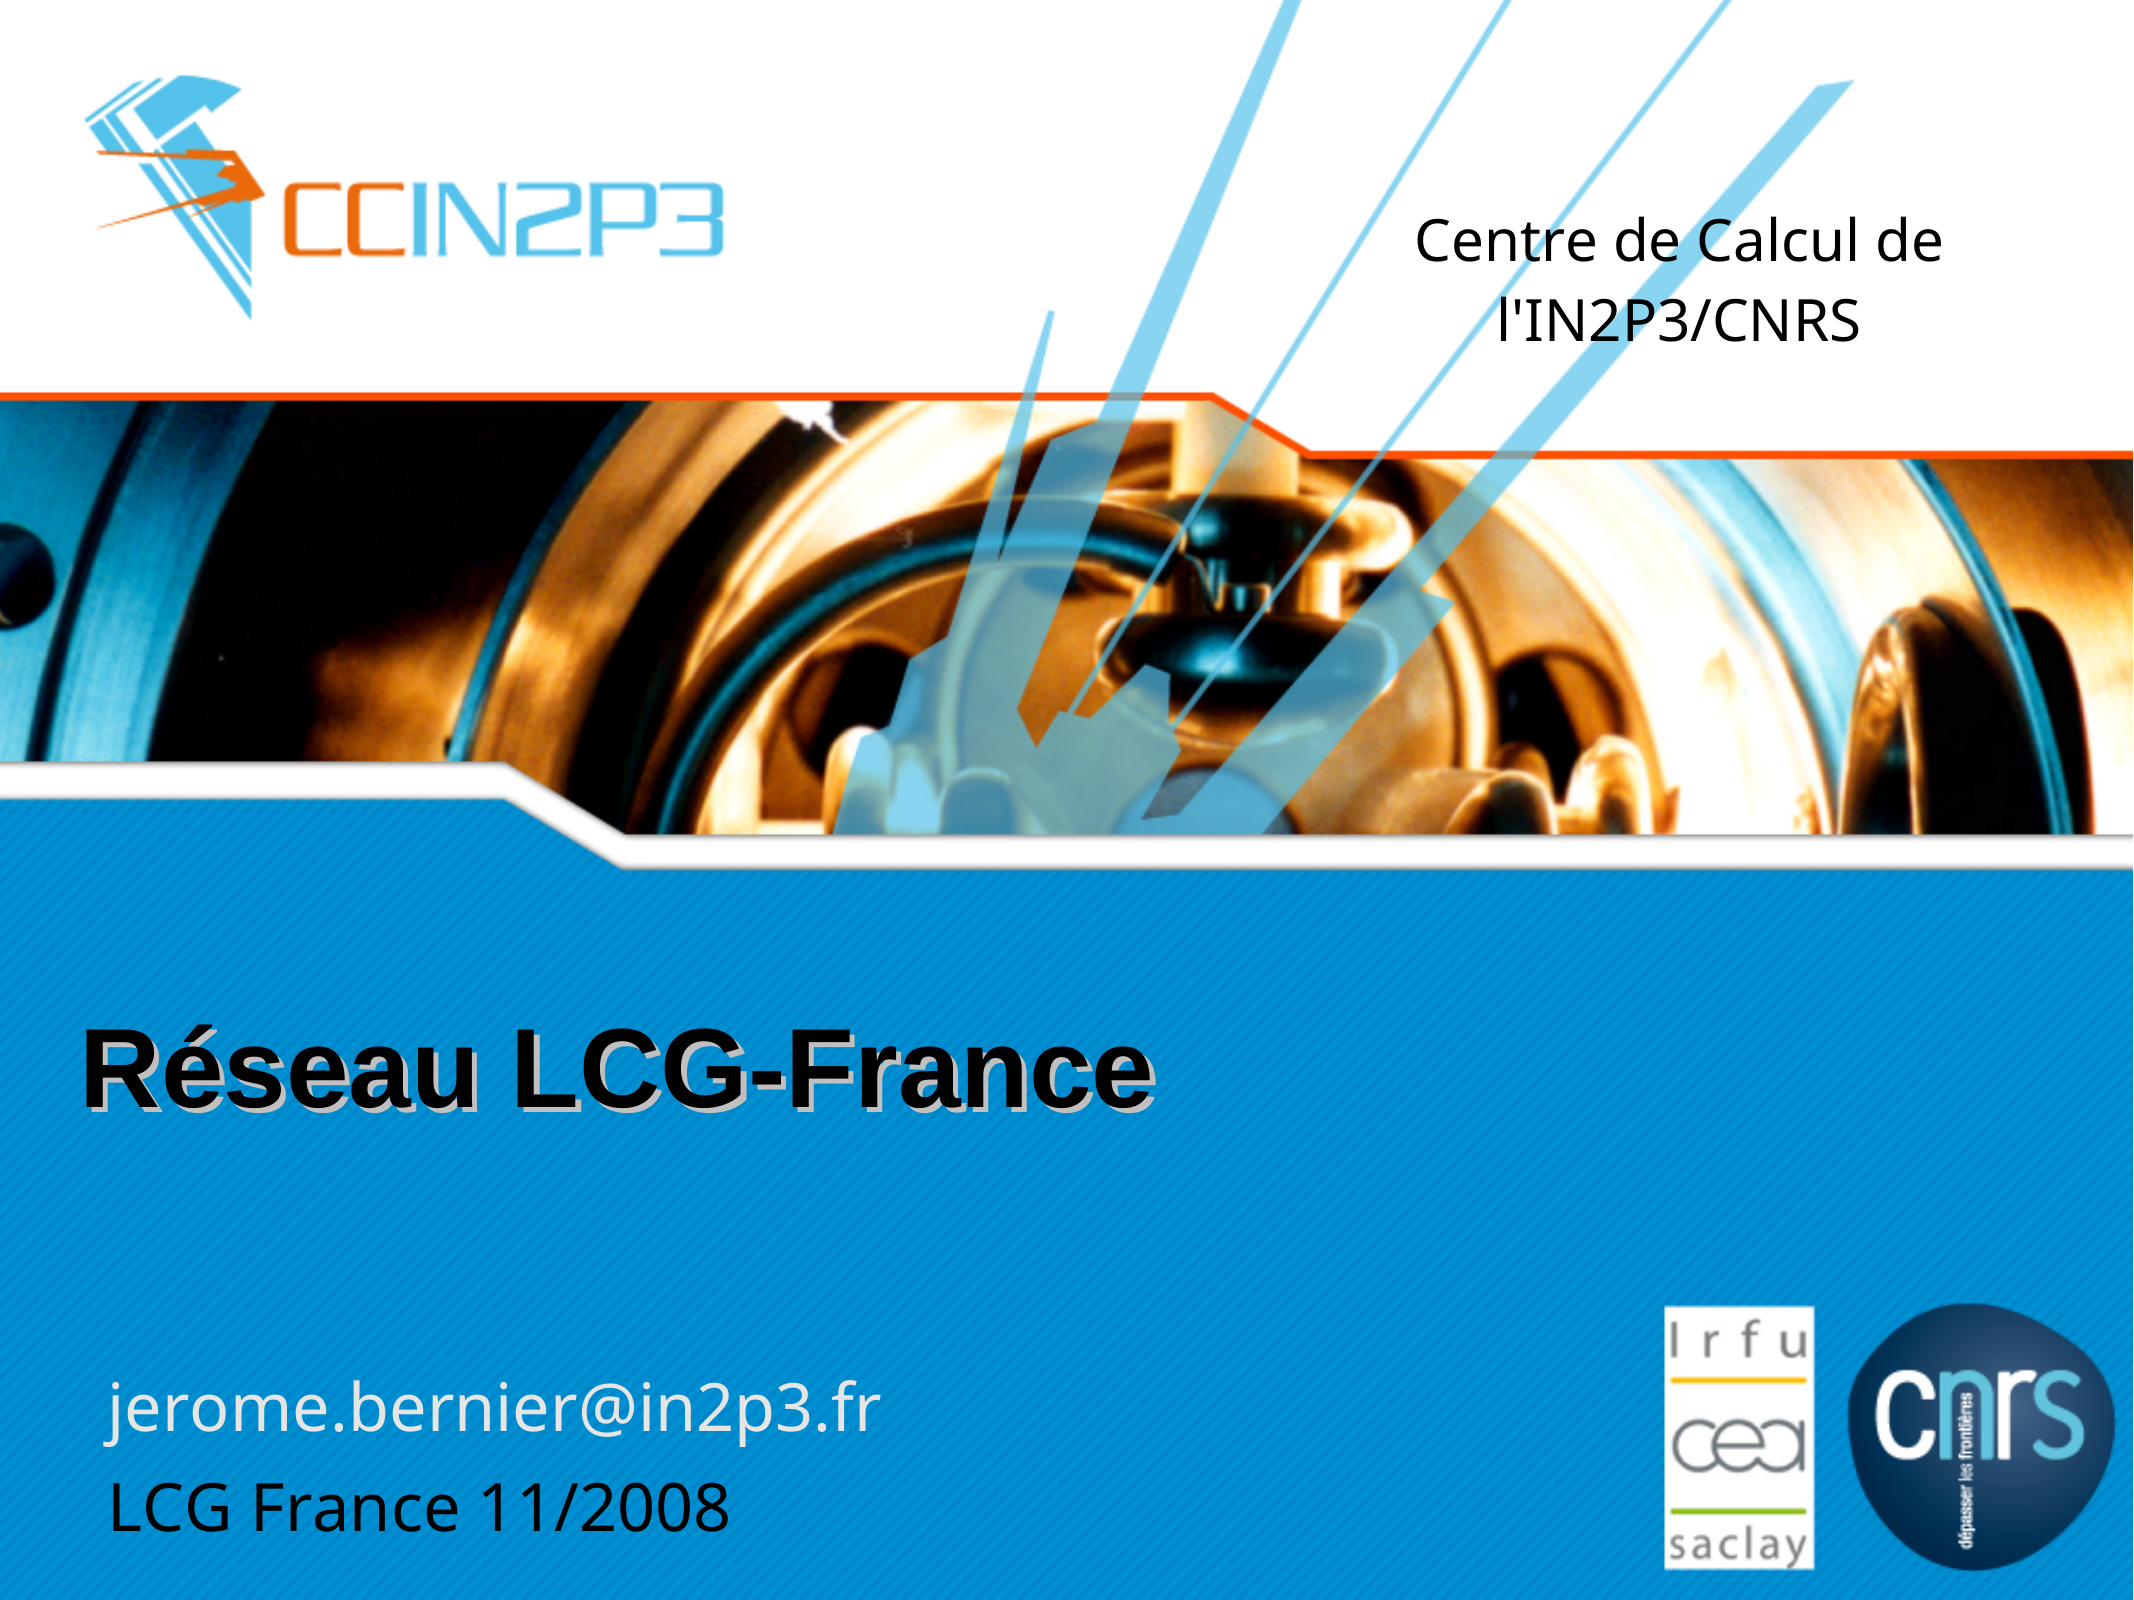

Centre de Calcul de l'IN2P3/CNRS
# Réseau LCG-France
jerome.bernier@in2p3.fr
LCG France 11/2008